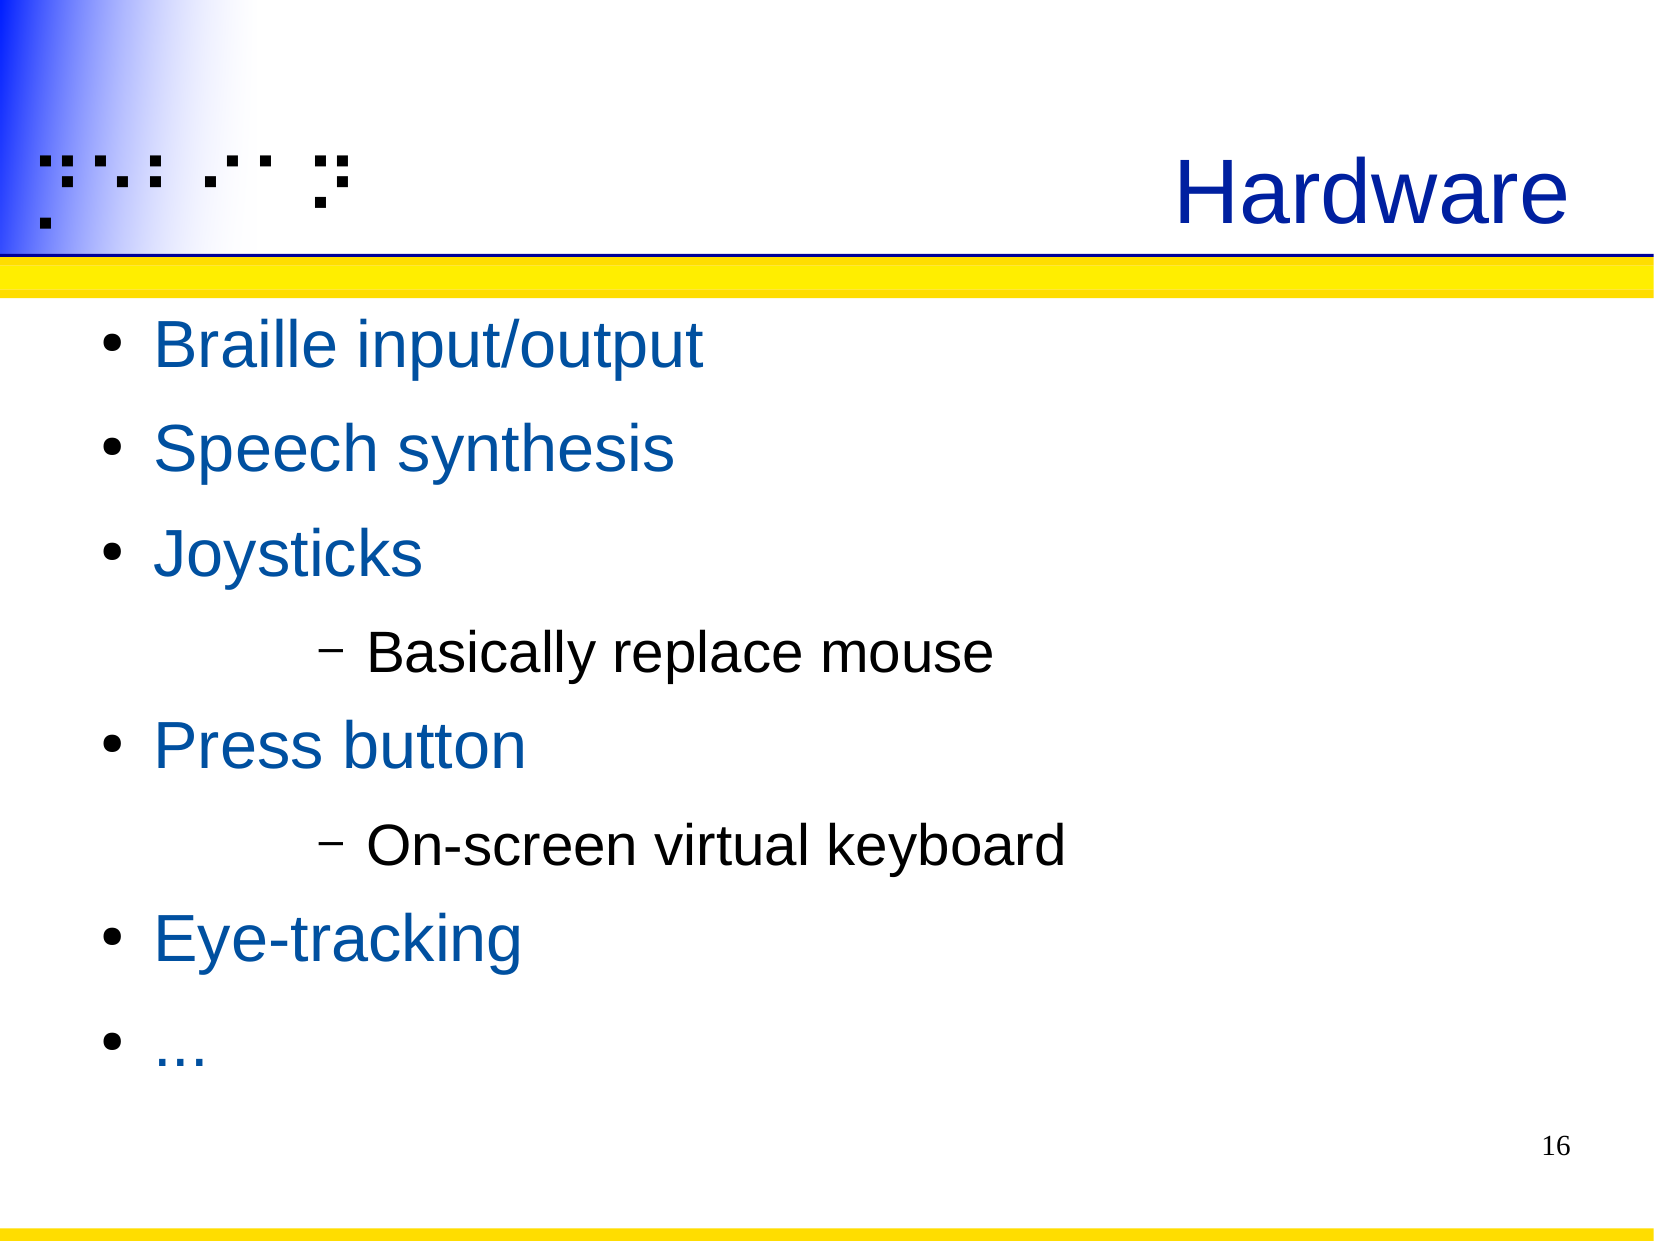

# Hardware
Braille input/output
Speech synthesis
Joysticks
Basically replace mouse
Press button
On-screen virtual keyboard
Eye-tracking
...
16